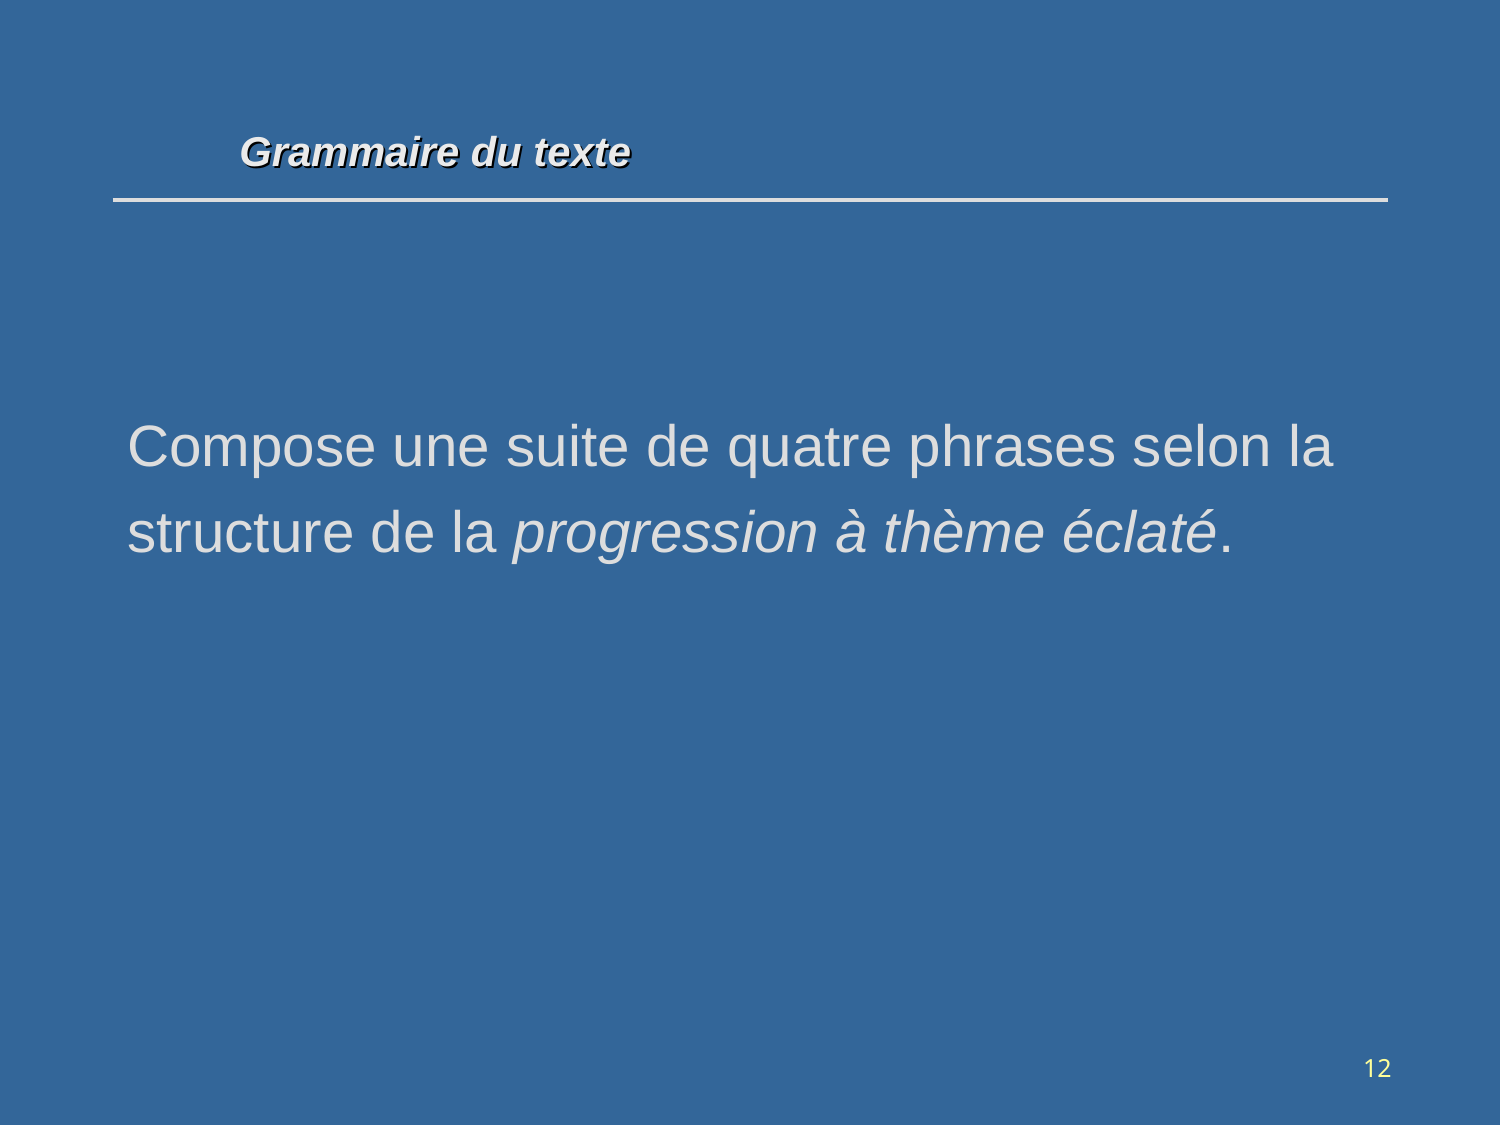

Grammaire du texte
Compose une suite de quatre phrases selon la structure de la progression à thème éclaté.
12